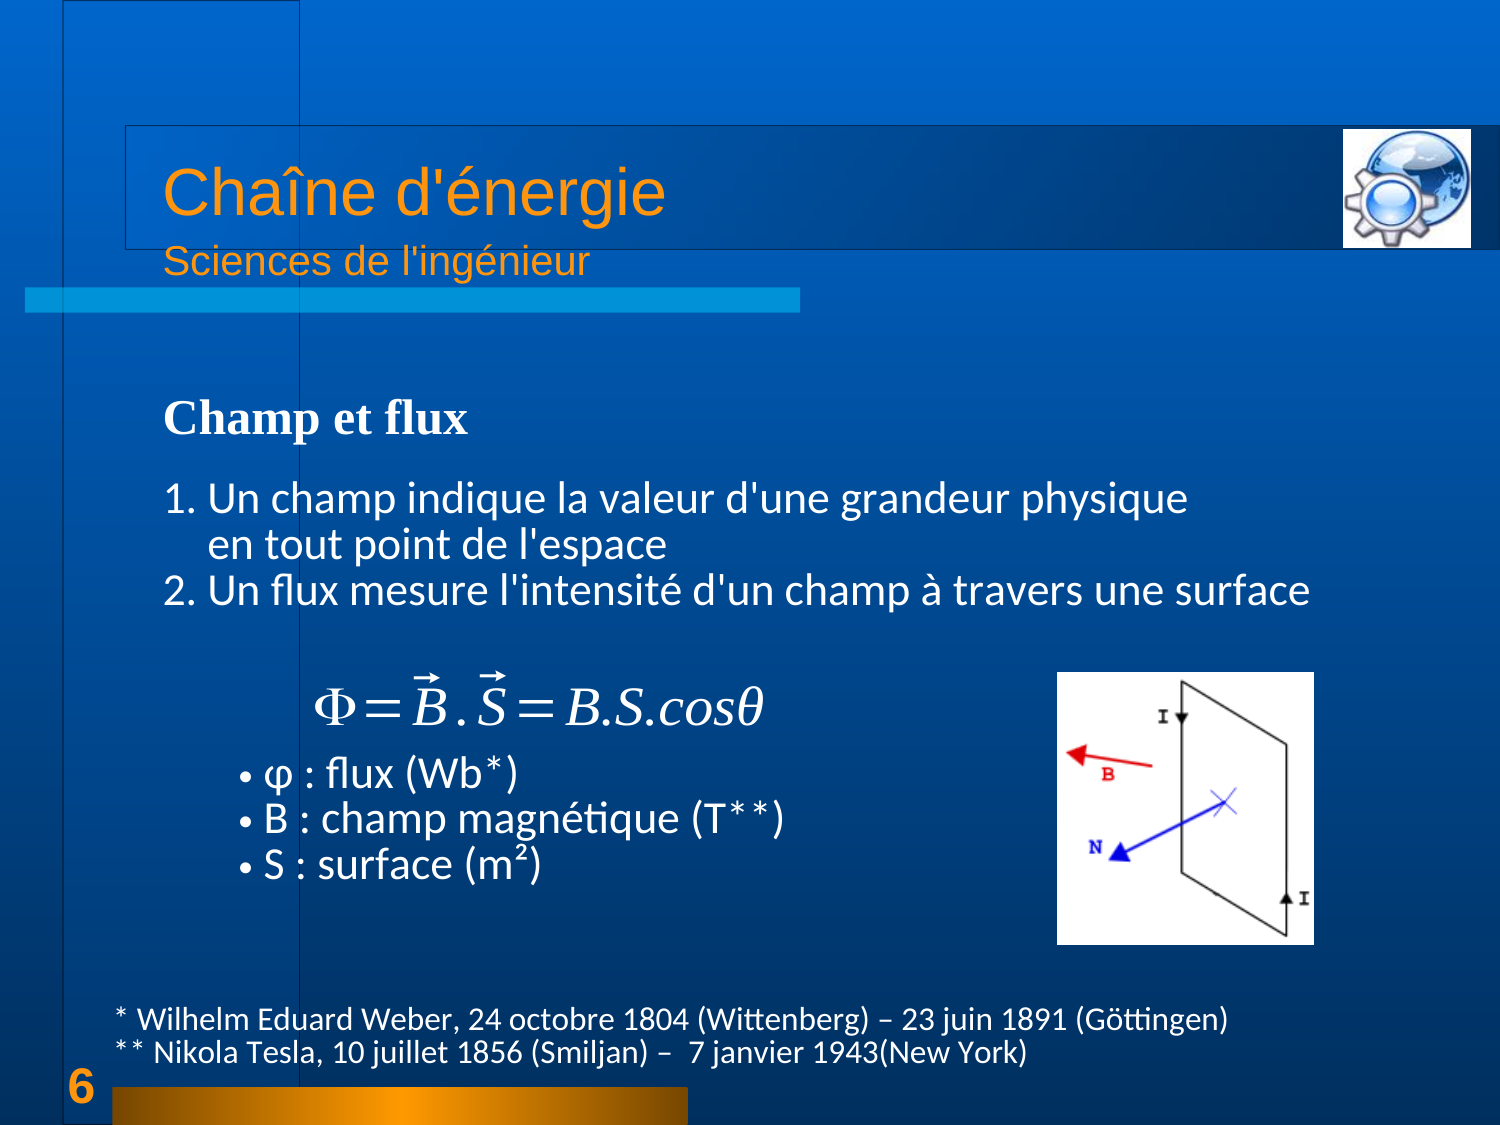

Champ et flux
 Un champ indique la valeur d'une grandeur physique
 en tout point de l'espace
 Un flux mesure l'intensité d'un champ à travers une surface
 φ : flux (Wb*)
 B : champ magnétique (T**)
 S : surface (m²)
* Wilhelm Eduard Weber, 24 octobre 1804 (Wittenberg) – 23 juin 1891 (Göttingen)
** Nikola Tesla, 10 juillet 1856 (Smiljan) – 7 janvier 1943(New York)